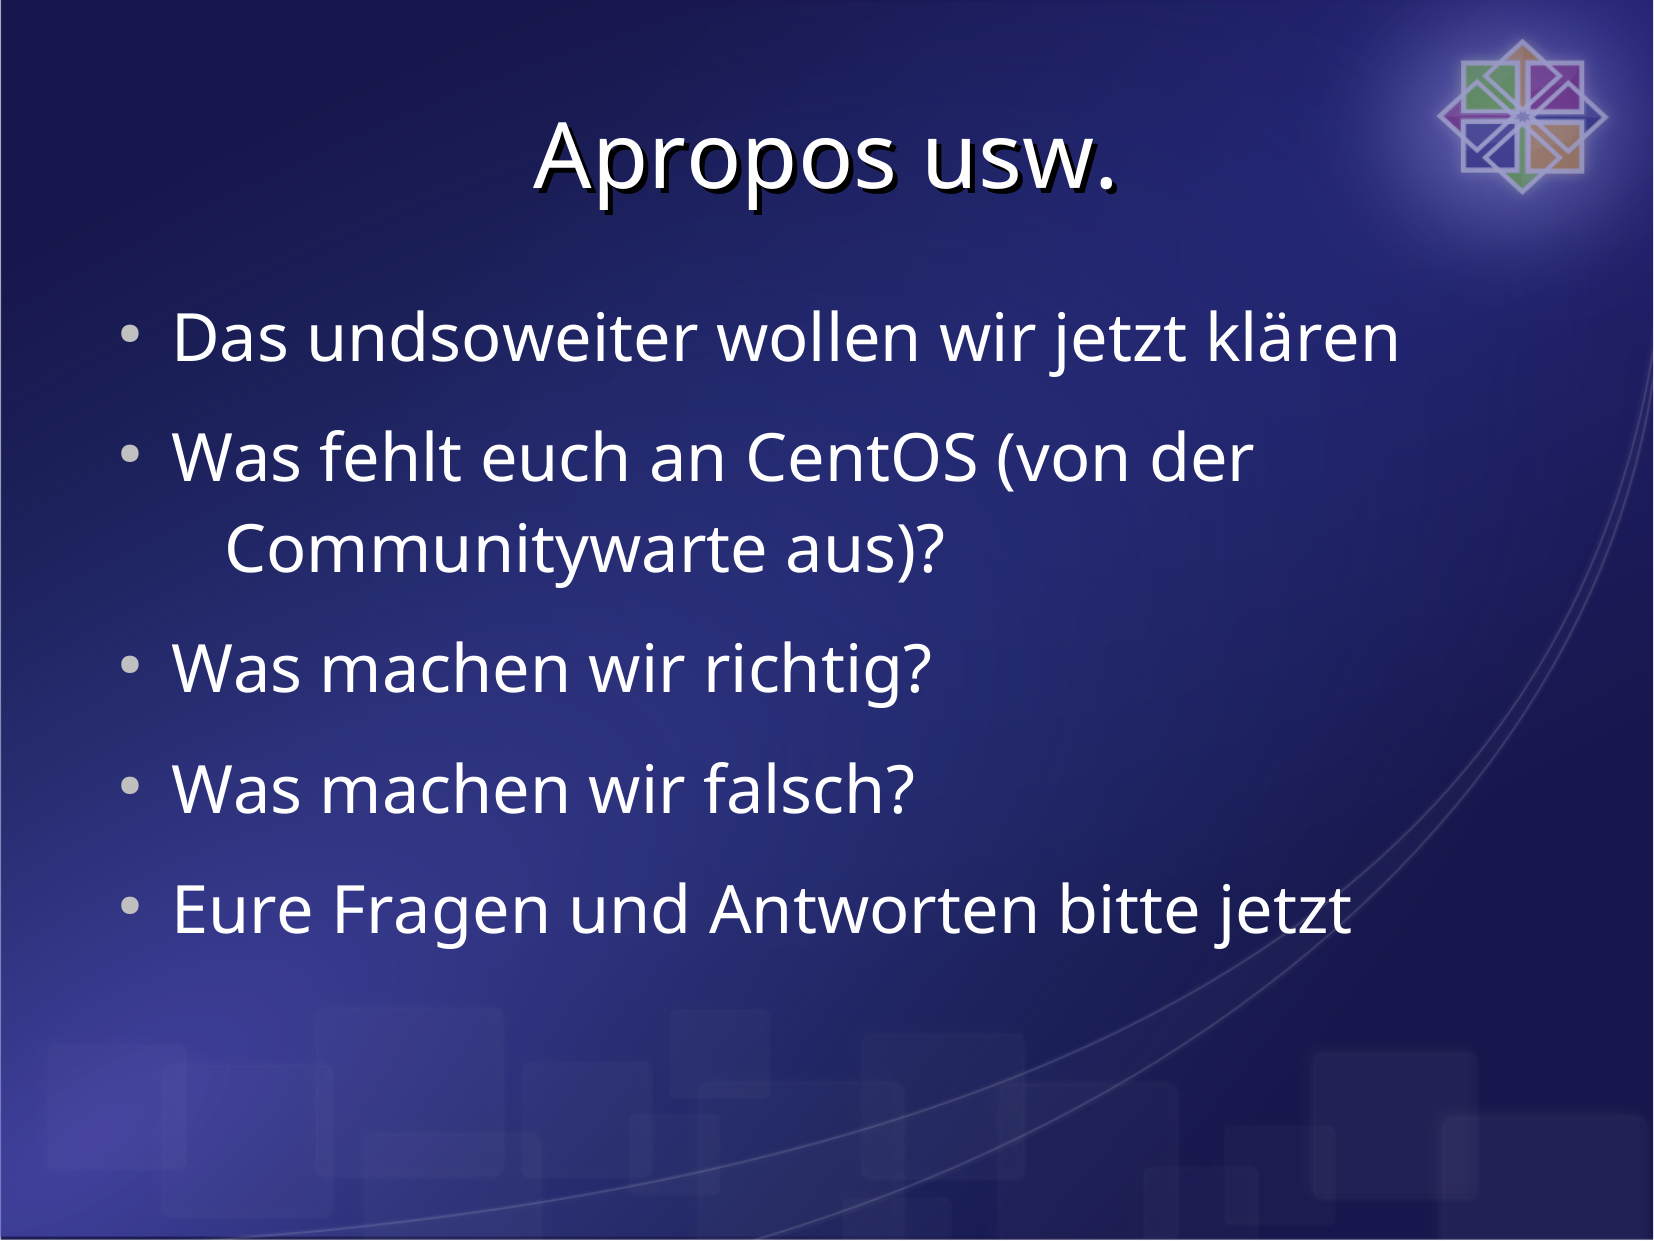

# Apropos usw.
Das undsoweiter wollen wir jetzt klären
Was fehlt euch an CentOS (von der Communitywarte aus)?
Was machen wir richtig?
Was machen wir falsch?
Eure Fragen und Antworten bitte jetzt